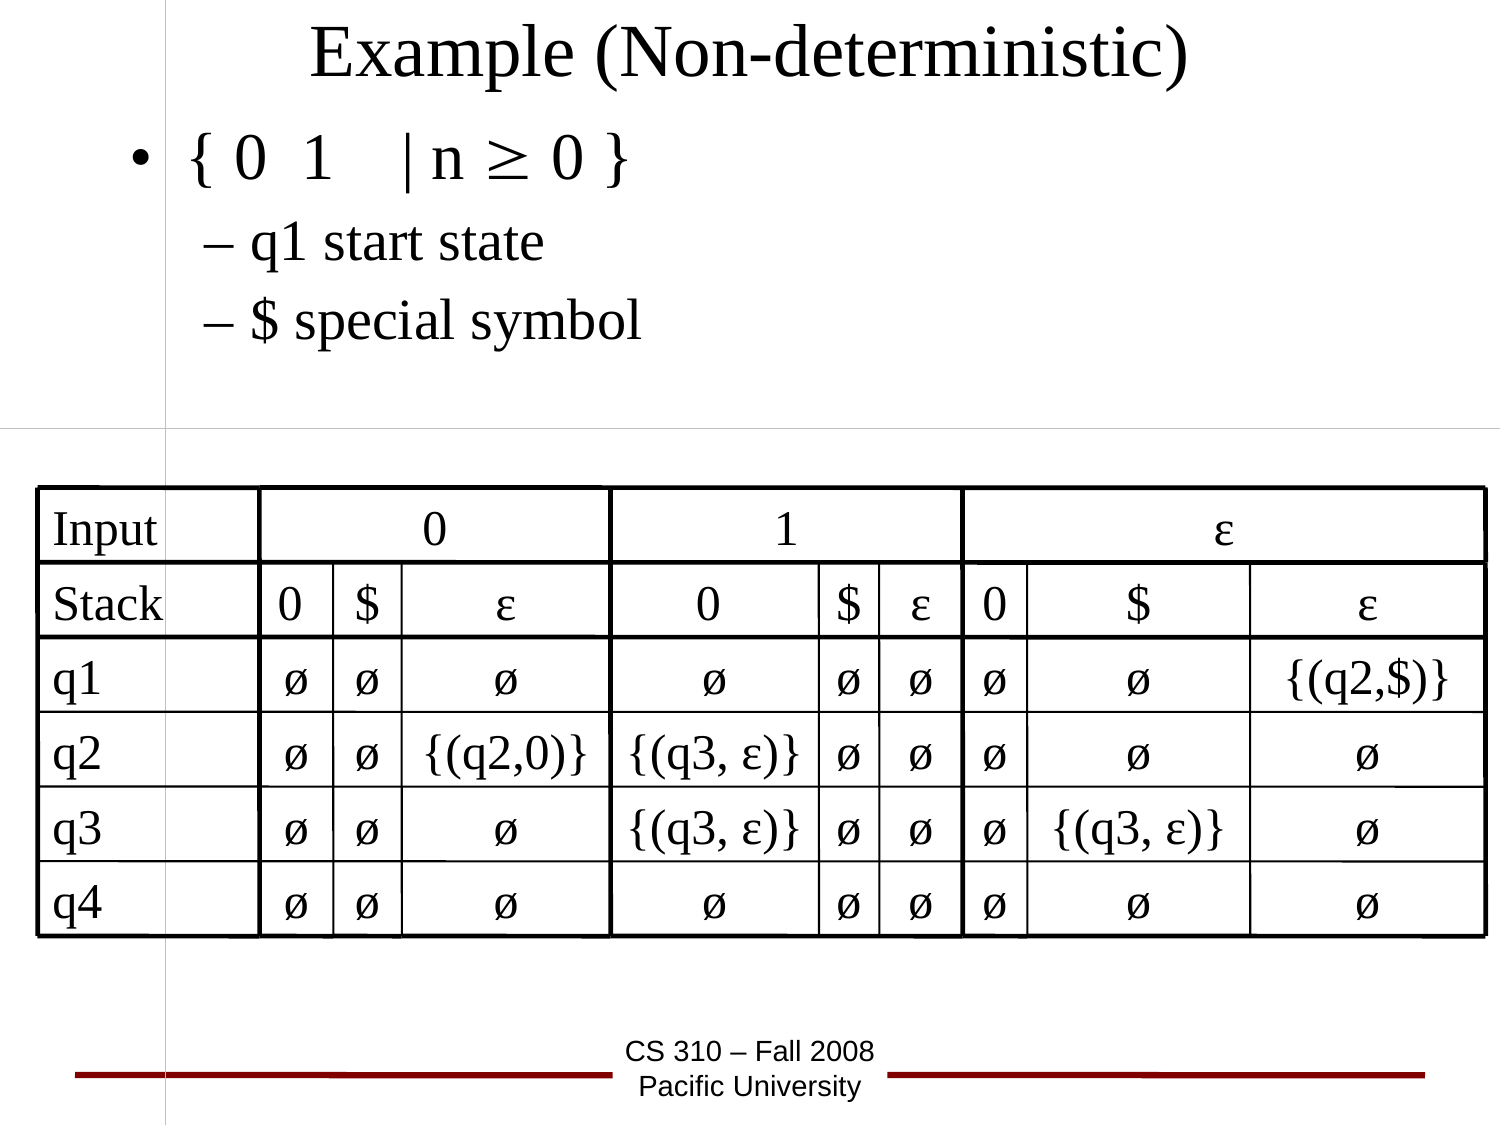

# Example (Non-deterministic)‏
{ 0n1n | n  0 }
q1 start state
$ special symbol
Input
0
1
ε
Stack
0
$
ε
0
$
ε
0
$
ε
q1
ø
ø
ø
ø
ø
ø
ø
ø
{(q2,$)}
q2
ø
ø
{(q2,0)}
{(q3, ε)}
ø
ø
ø
ø
ø
q3
ø
ø
ø
{(q3, ε)}
ø
ø
ø
{(q3, ε)}
ø
q4
ø
ø
ø
ø
ø
ø
ø
ø
ø